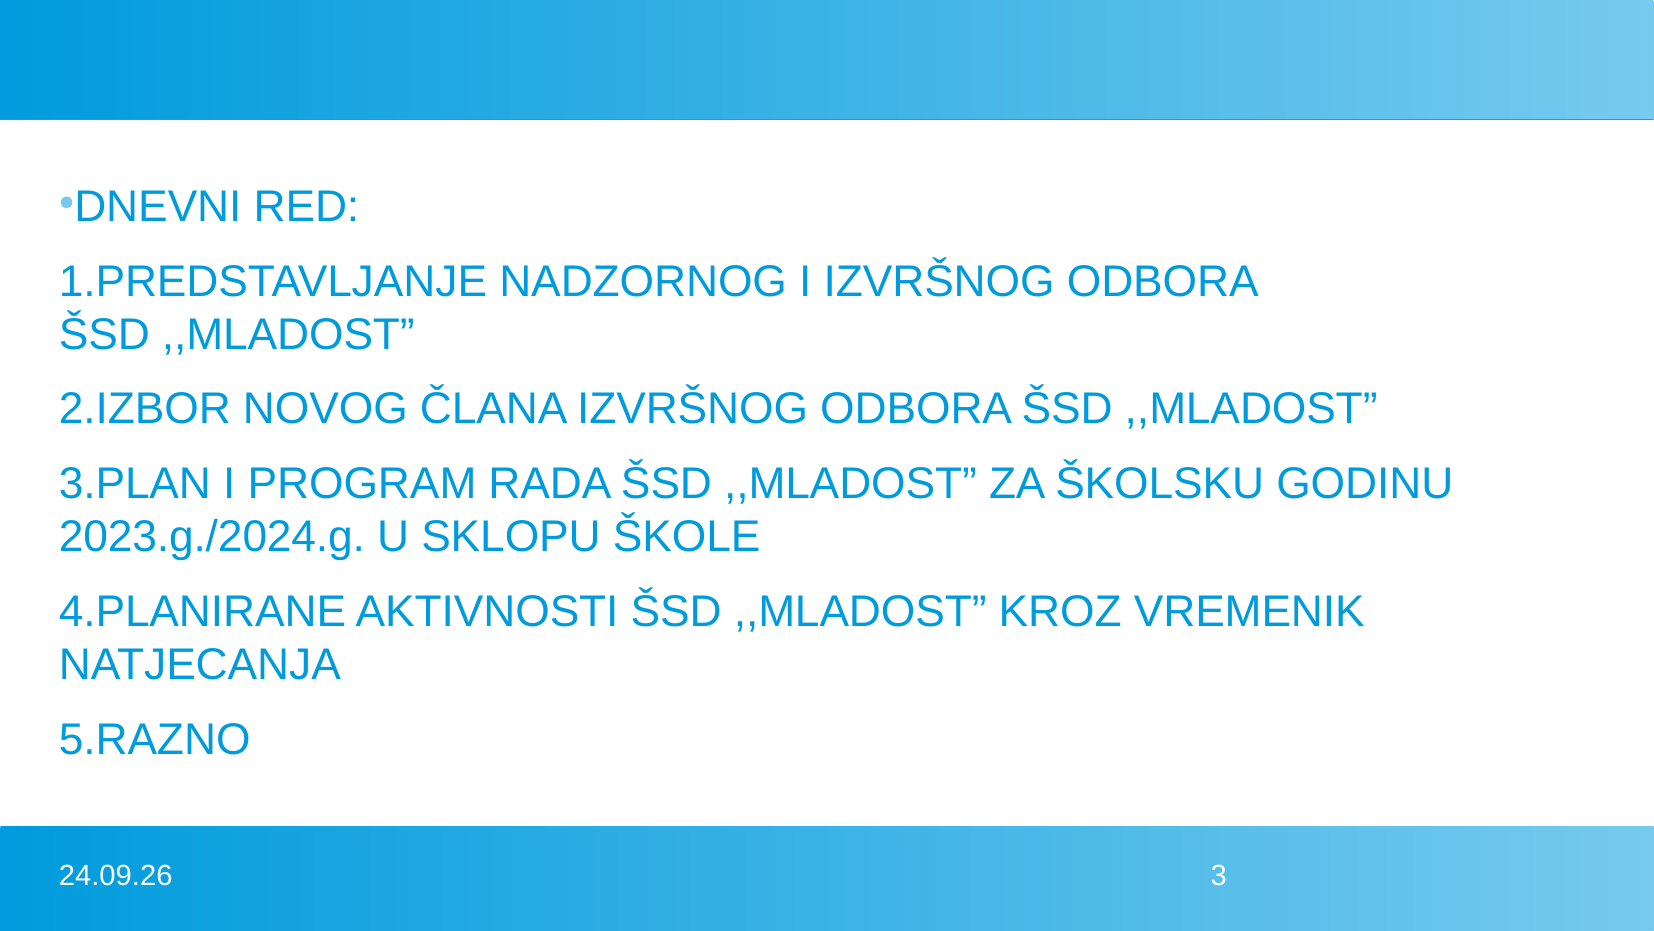

#
DNEVNI RED:
1.PREDSTAVLJANJE NADZORNOG I IZVRŠNOG ODBORA ŠSD ,,MLADOST”
2.IZBOR NOVOG ČLANA IZVRŠNOG ODBORA ŠSD ,,MLADOST”
3.PLAN I PROGRAM RADA ŠSD ,,MLADOST” ZA ŠKOLSKU GODINU 2023.g./2024.g. U SKLOPU ŠKOLE
4.PLANIRANE AKTIVNOSTI ŠSD ,,MLADOST” KROZ VREMENIK NATJECANJA
5.RAZNO